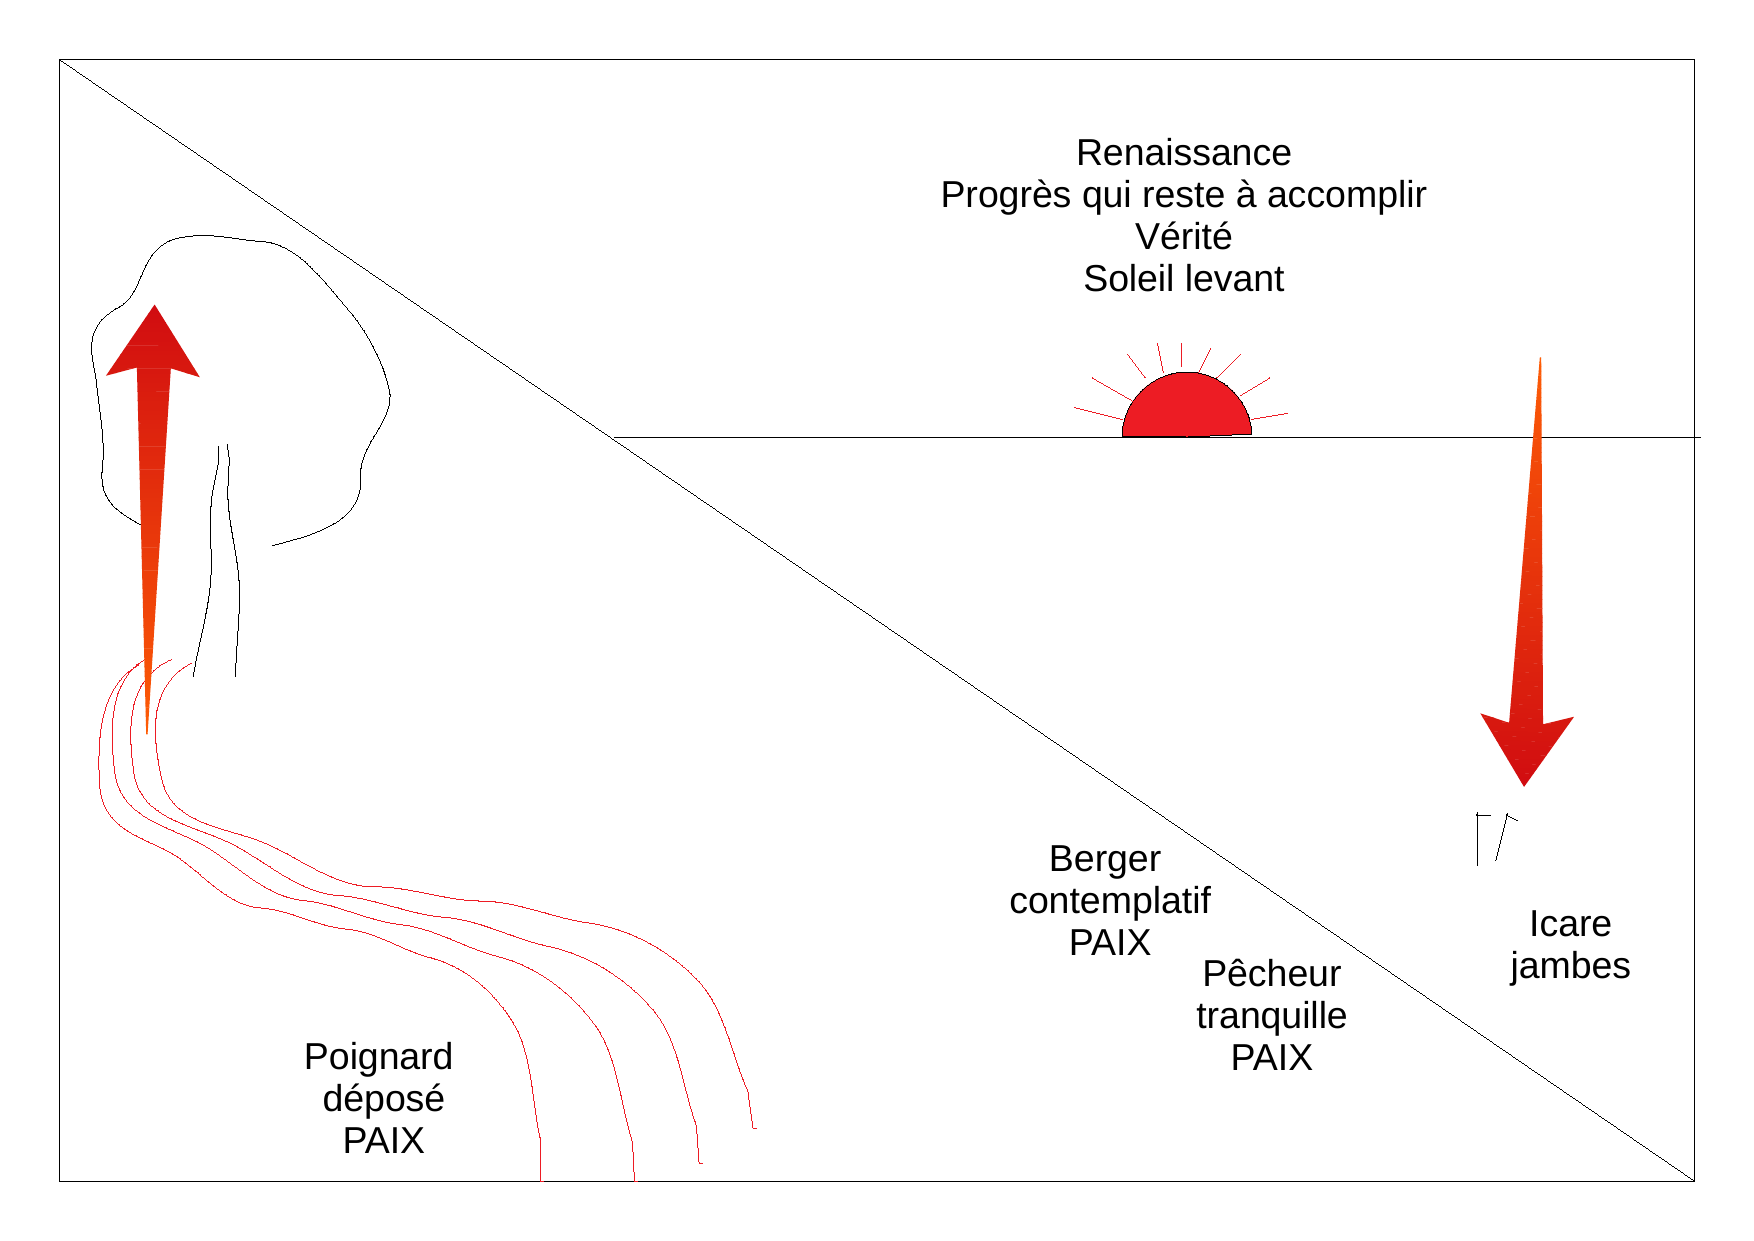

Renaissance
Progrès qui reste à accomplir
Vérité
Soleil levant
Berger
contemplatif
PAIX
Icare
jambes
Pêcheur
tranquille
PAIX
Poignard
déposé
PAIX